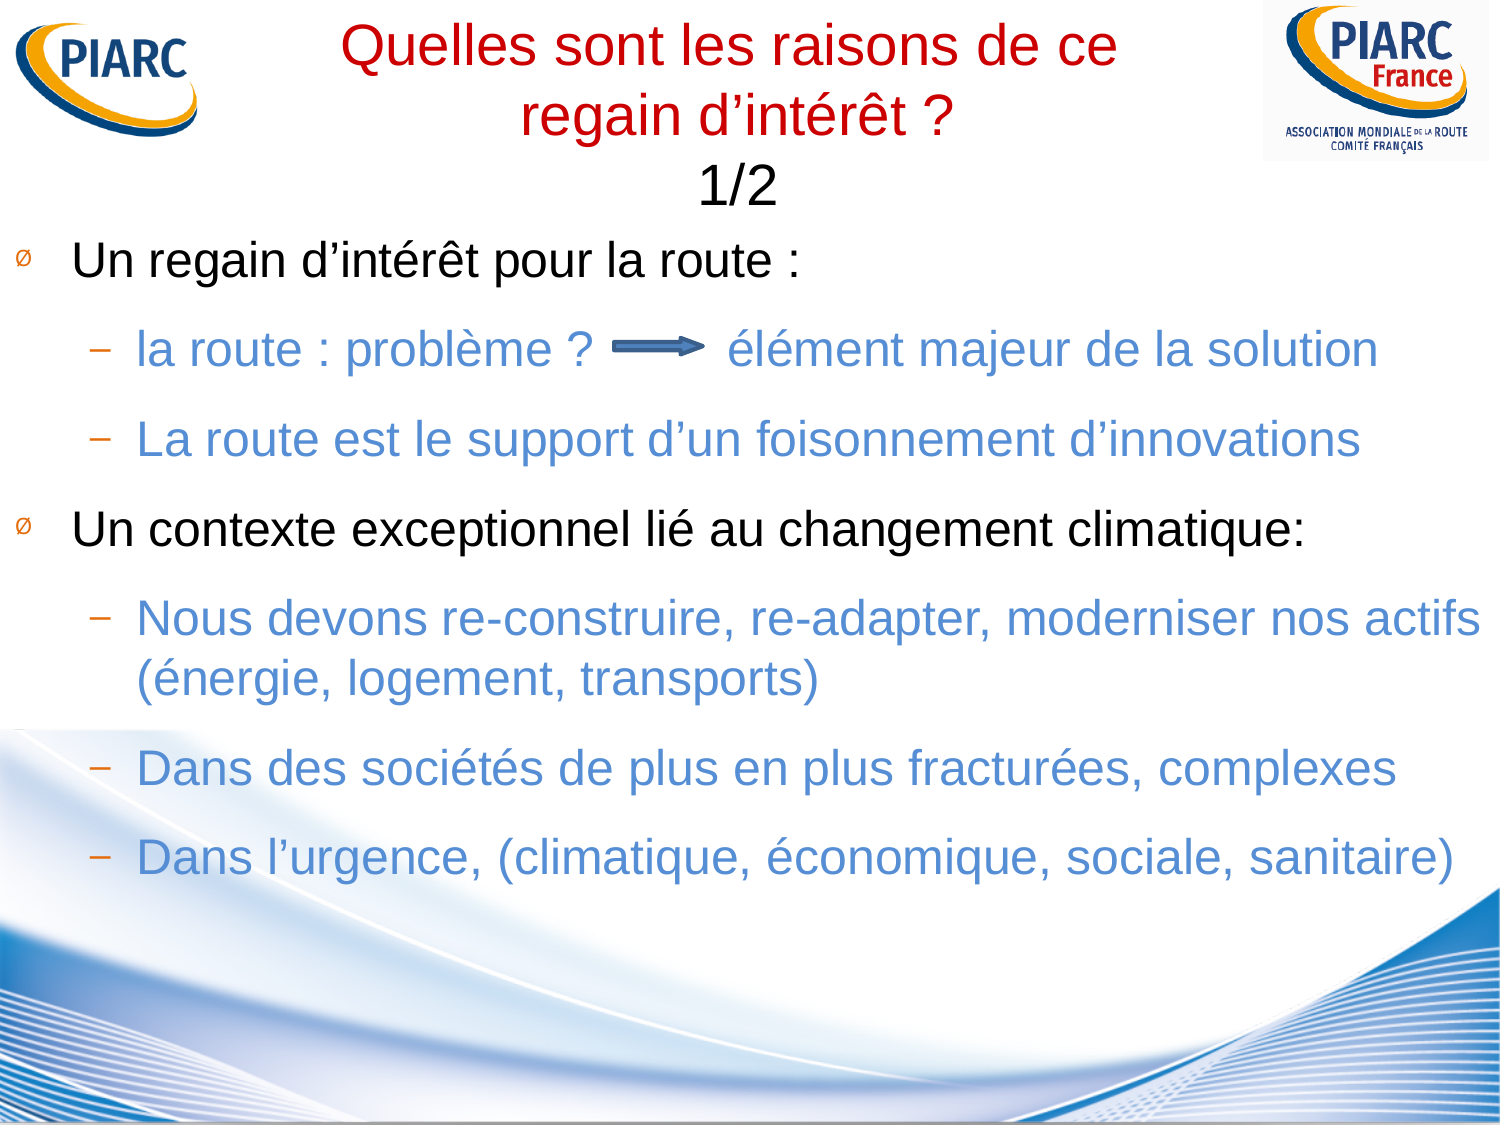

# Quelles sont les raisons de ce regain d’intérêt ? 1/2
Un regain d’intérêt pour la route :
la route : problème ? 		élément majeur de la solution
La route est le support d’un foisonnement d’innovations
Un contexte exceptionnel lié au changement climatique:
Nous devons re-construire, re-adapter, moderniser nos actifs (énergie, logement, transports)
Dans des sociétés de plus en plus fracturées, complexes
Dans l’urgence, (climatique, économique, sociale, sanitaire)